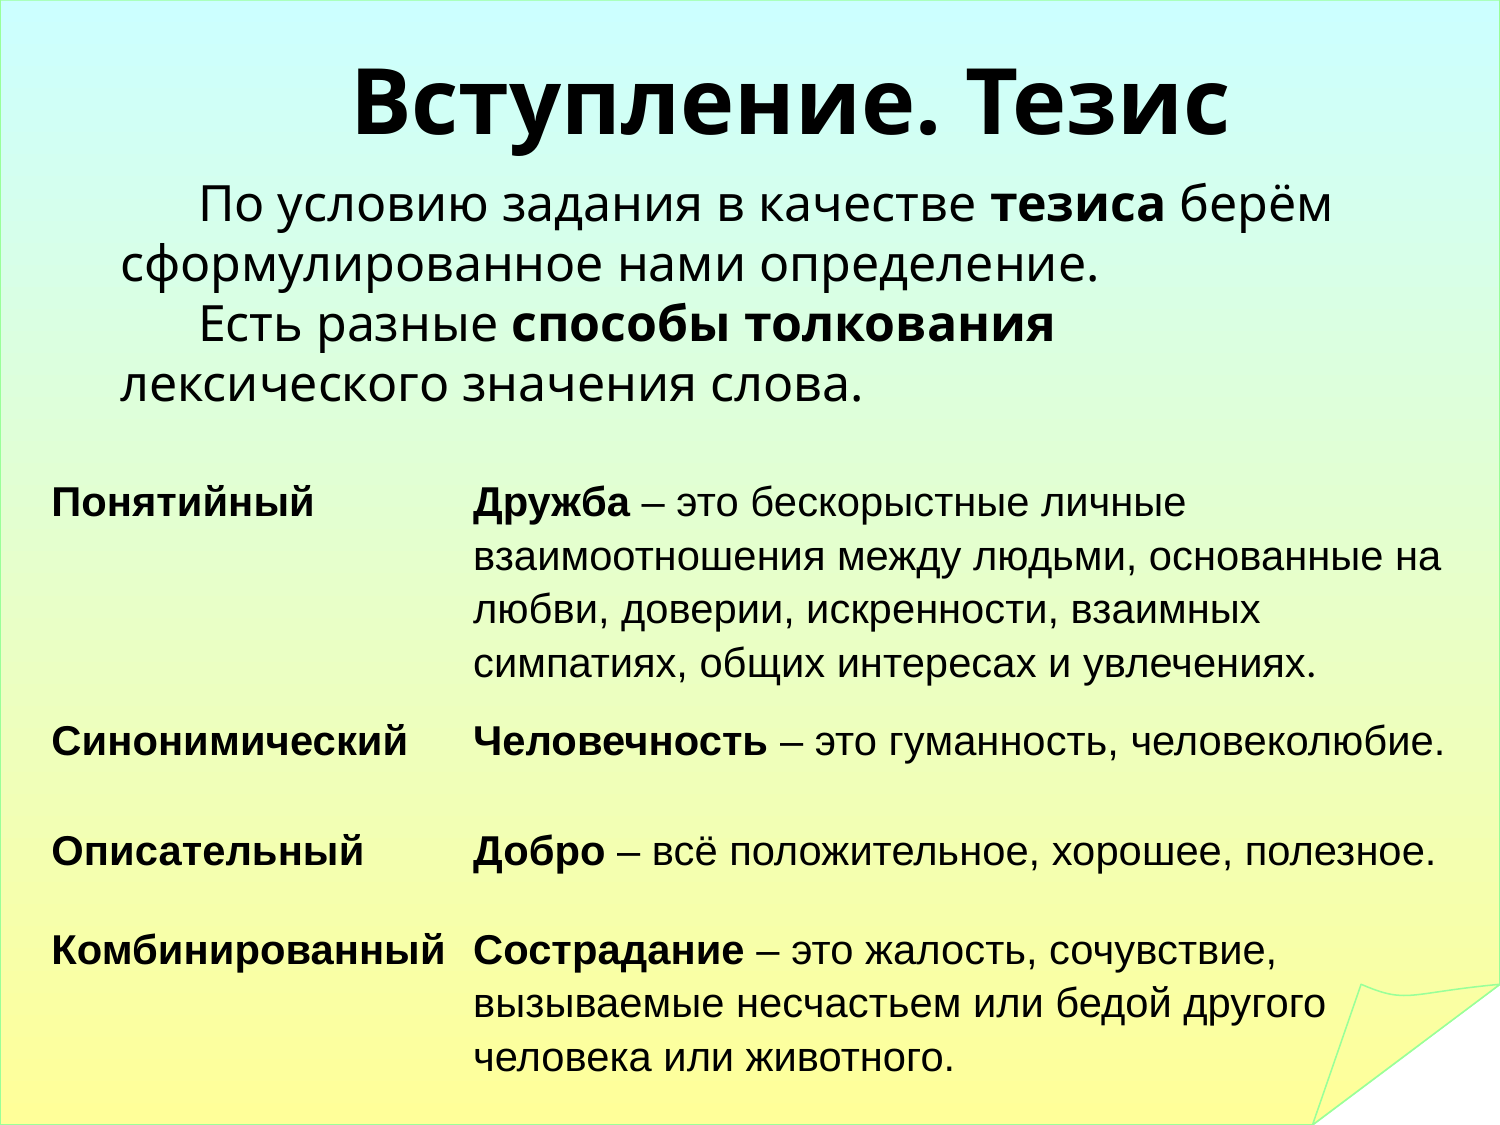

Вступление. Тезис
 По условию задания в качестве тезиса берём сформулированное нами определение.
 Есть разные способы толкования лексического значения слова.
| | |
| --- | --- |
| Понятийный | Дружба – это бескорыстные личные взаимоотношения между людьми, основанные на любви, доверии, искренности, взаимных симпатиях, общих интересах и увлечениях. |
| Синонимический | Человечность – это гуманность, человеколюбие. |
| Описательный | Добро – всё положительное, хорошее, полезное. |
| Комбинированный | Сострадание – это жалость, сочувствие, вызываемые несчастьем или бедой другого человека или животного. |